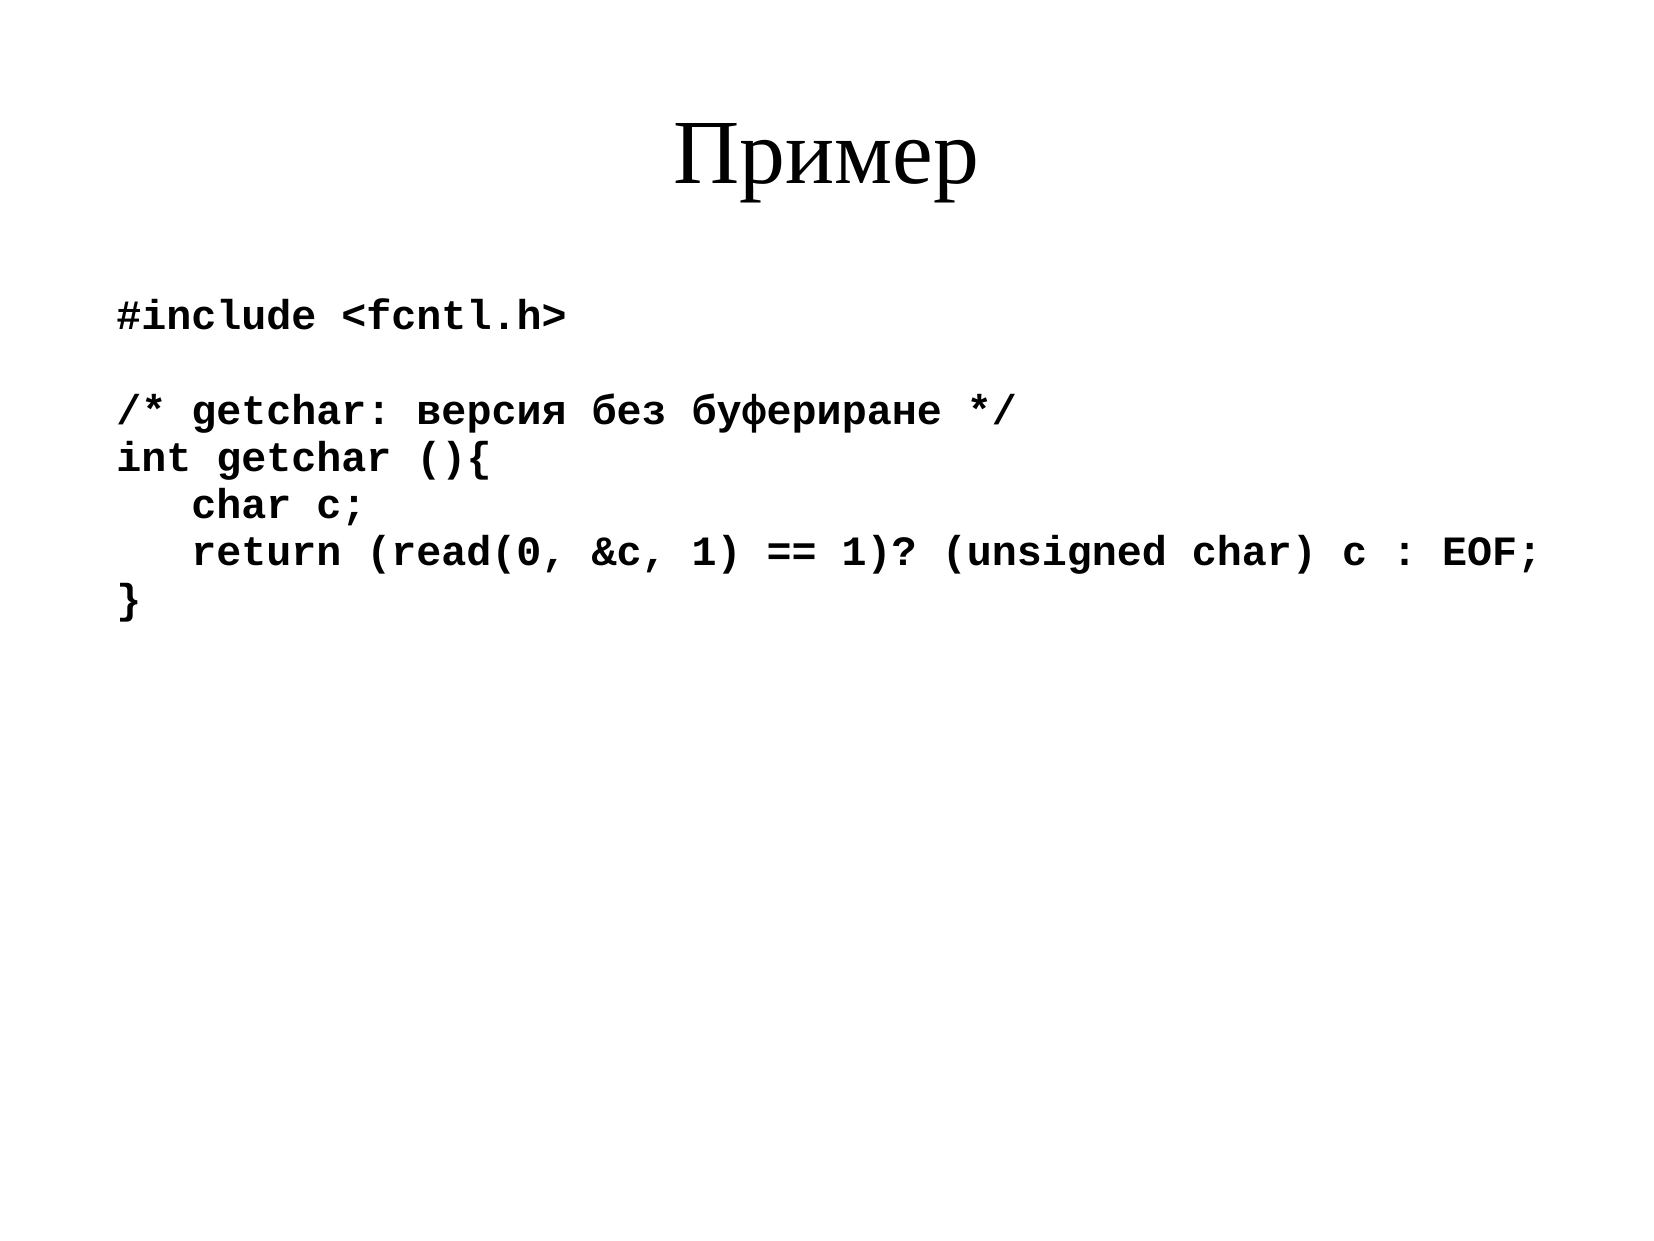

# Пример
#include <fcntl.h>
/* getchar: версия без буфериране */
int getchar (){
	char c;
 return (read(0, &c, 1) == 1)? (unsigned char) c : EOF;
}